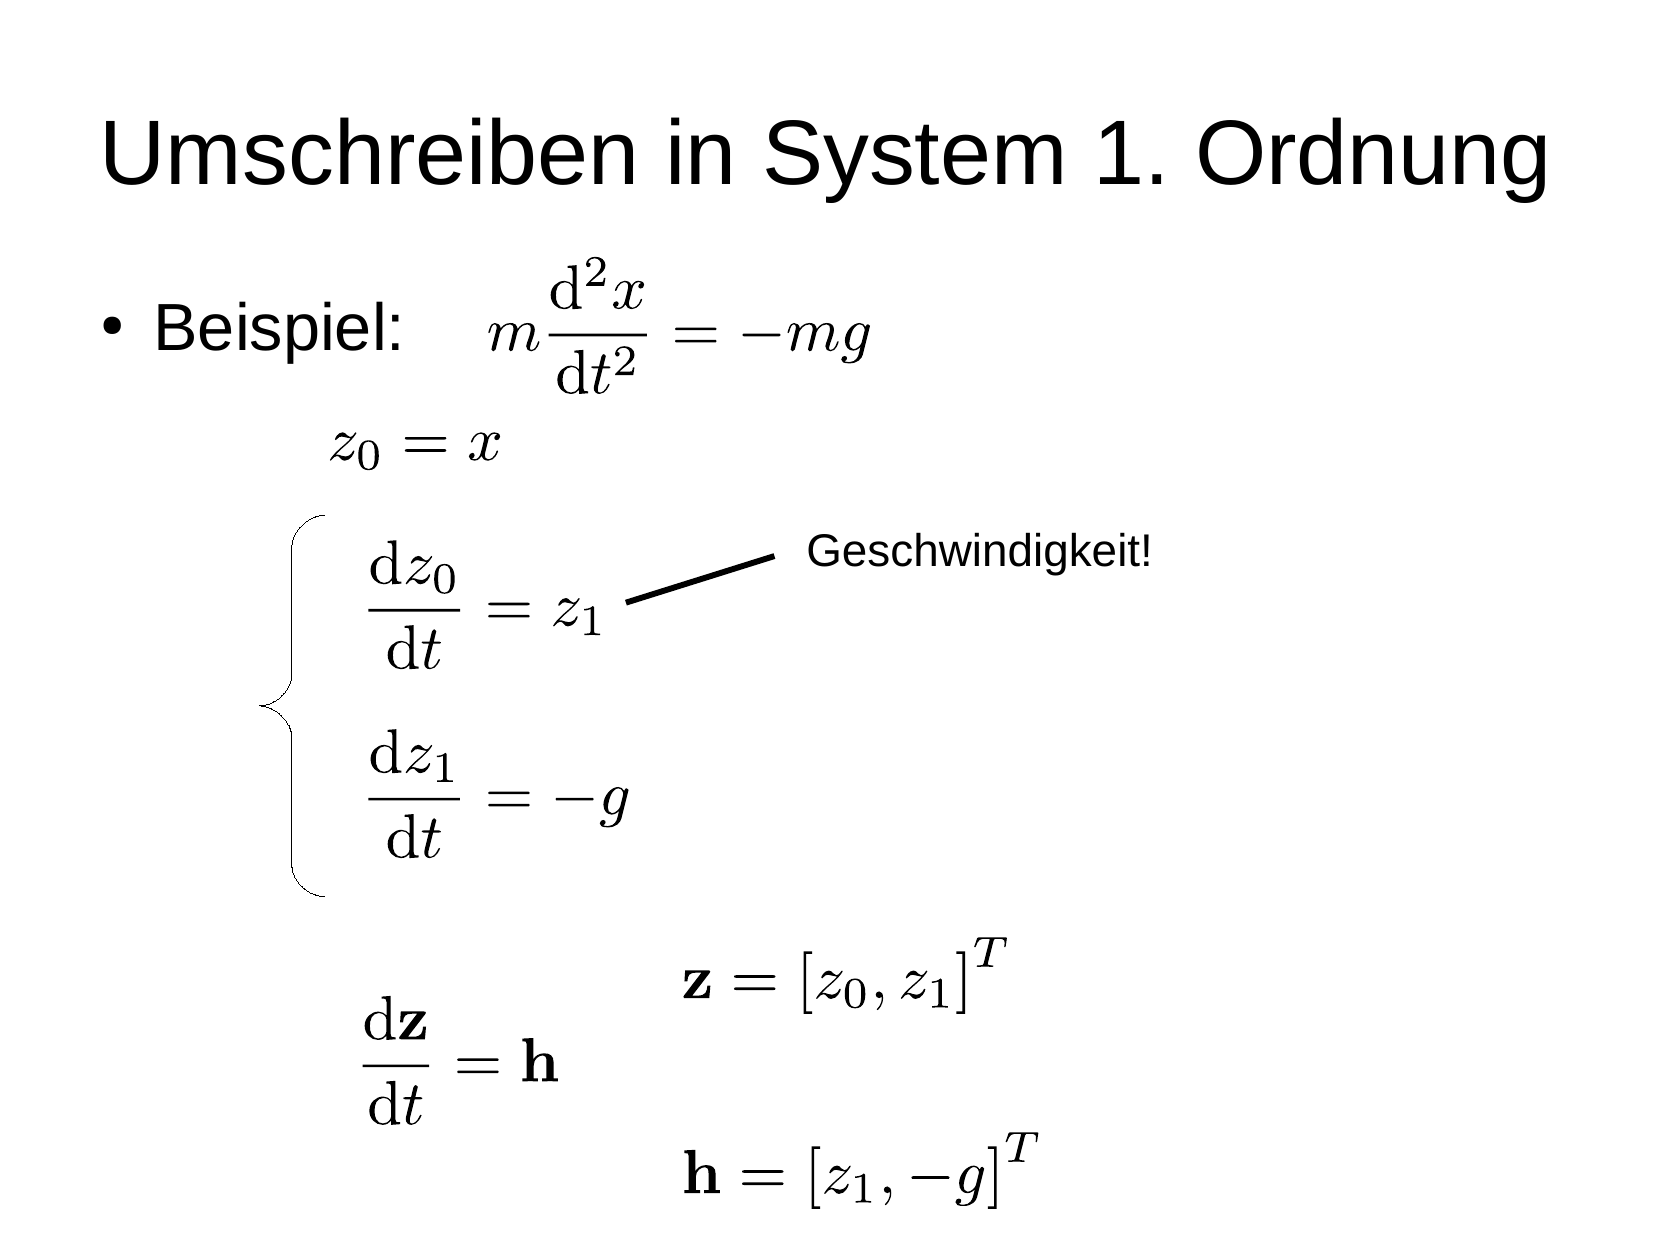

# Umschreiben in System 1. Ordnung
Beispiel:
Geschwindigkeit!